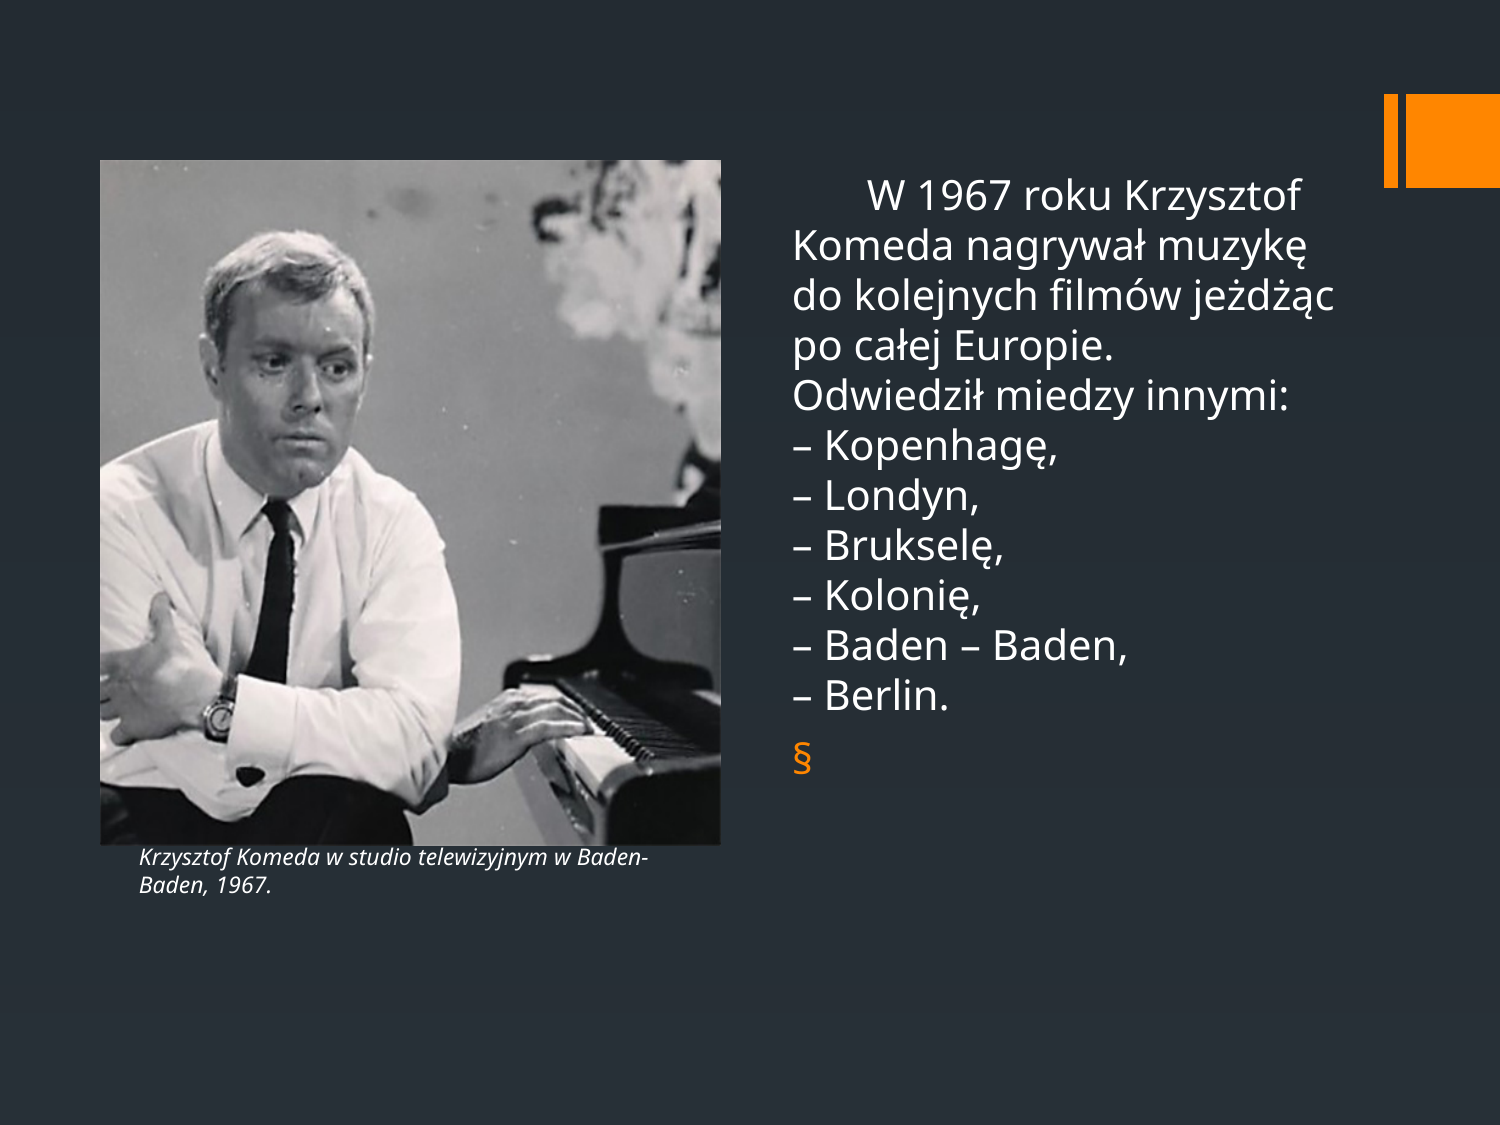

# W 1967 roku Krzysztof Komeda nagrywał muzykę do kolejnych filmów jeżdżąc po całej Europie. Odwiedził miedzy innymi: – Kopenhagę, – Londyn, – Brukselę, – Kolonię, – Baden – Baden, – Berlin.
Krzysztof Komeda w studio telewizyjnym w Baden-Baden, 1967.